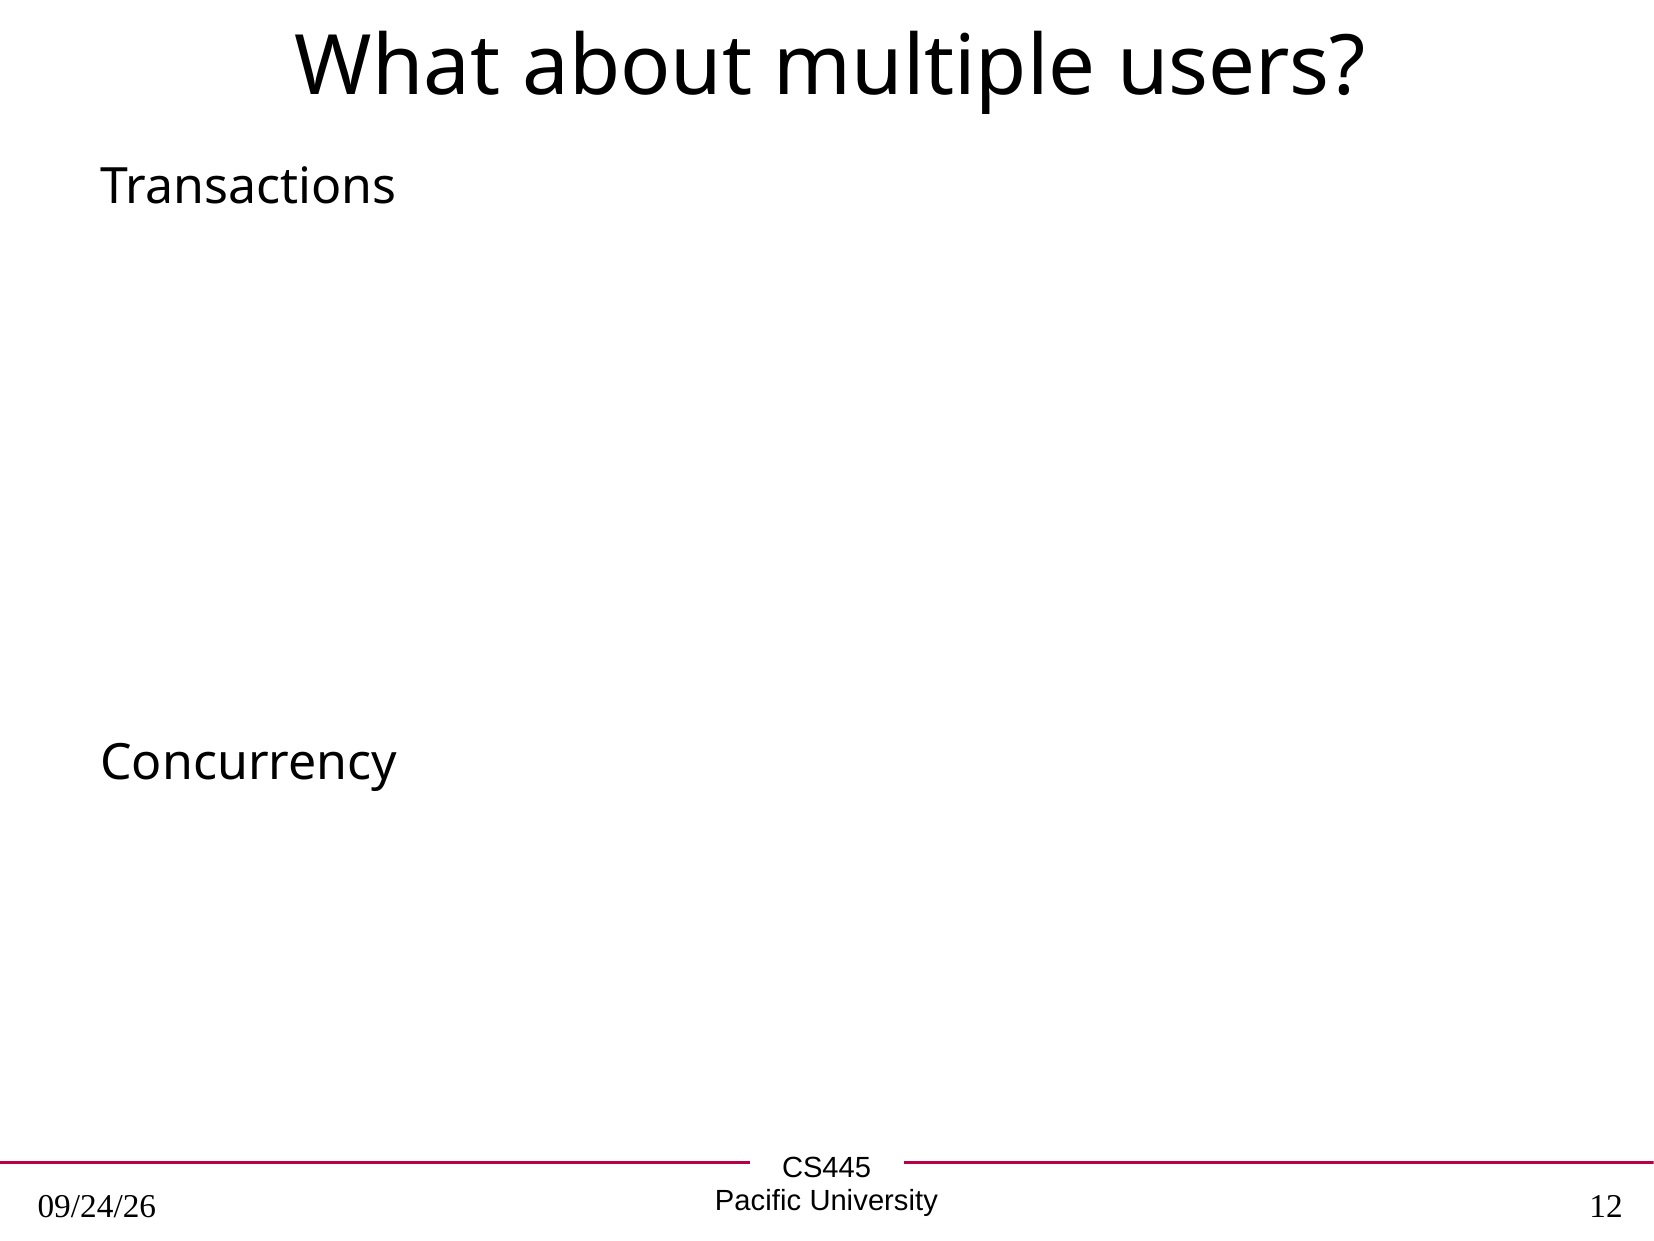

# What about multiple users?
Transactions
Concurrency